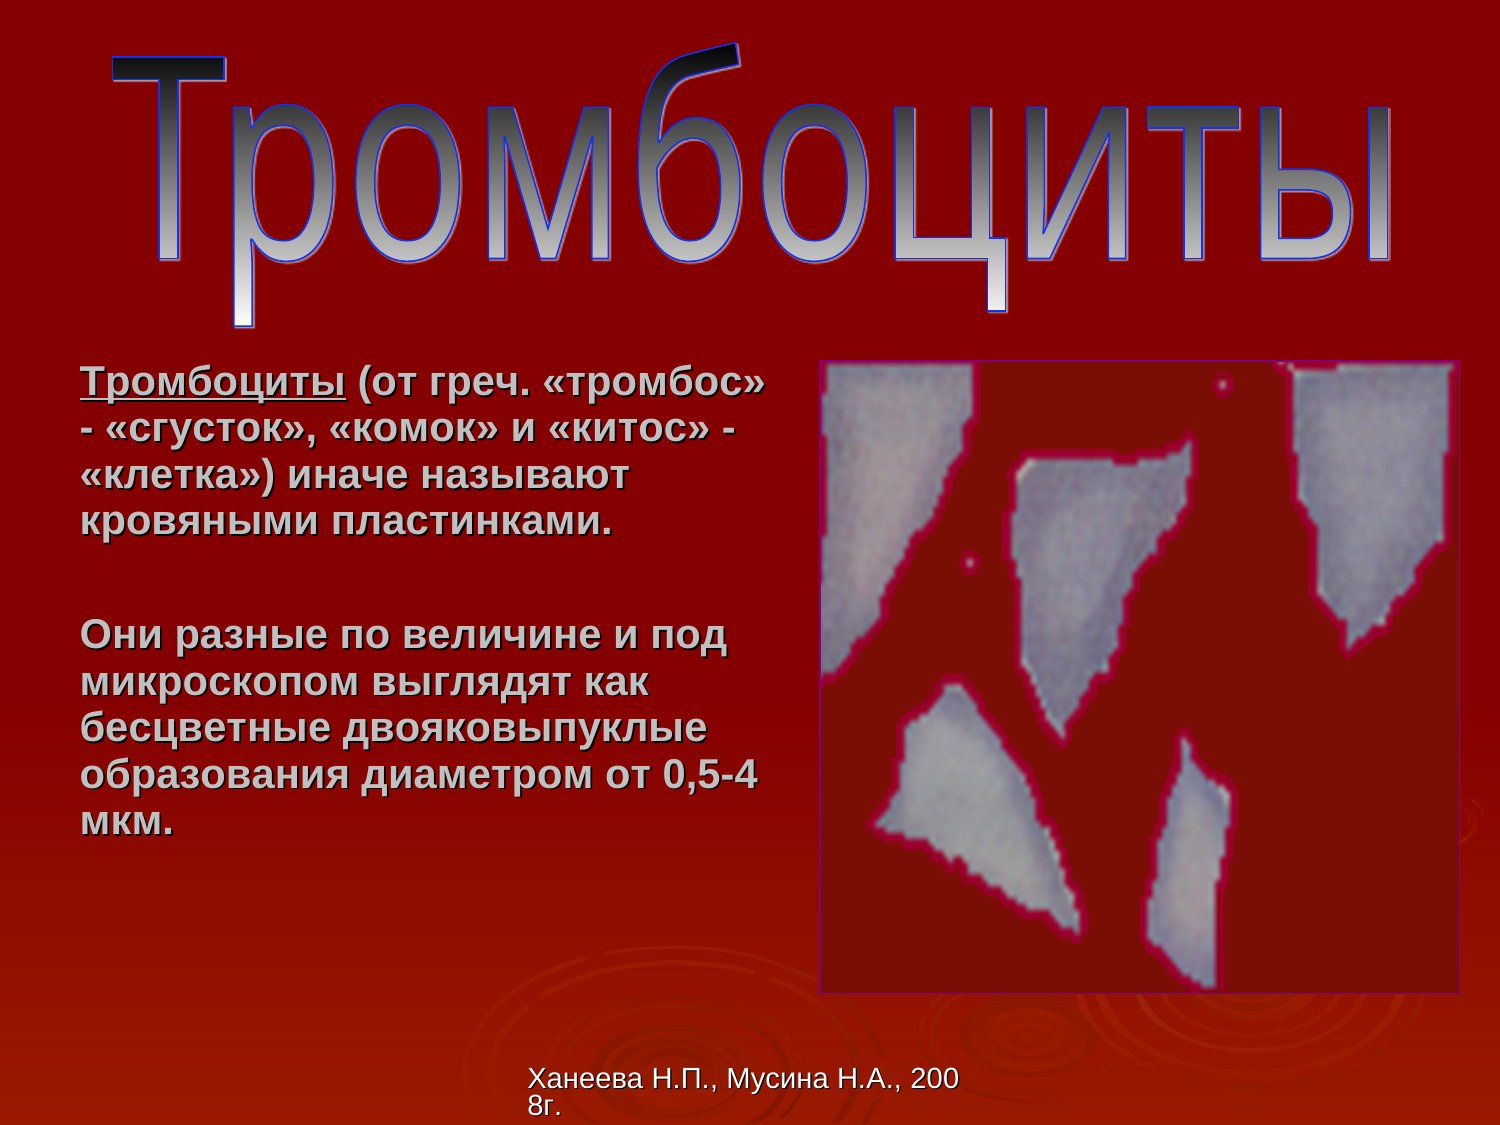

Тромбоциты
# Тромбоциты (от греч. «тромбос» - «сгусток», «комок» и «китос» - «клетка») иначе называют кровяными пластинками.
Они разные по величине и под микроскопом выглядят как бесцветные двояковыпуклые образования диаметром от 0,5-4 мкм.
Ханеева Н.П., Мусина Н.А., 2008г.